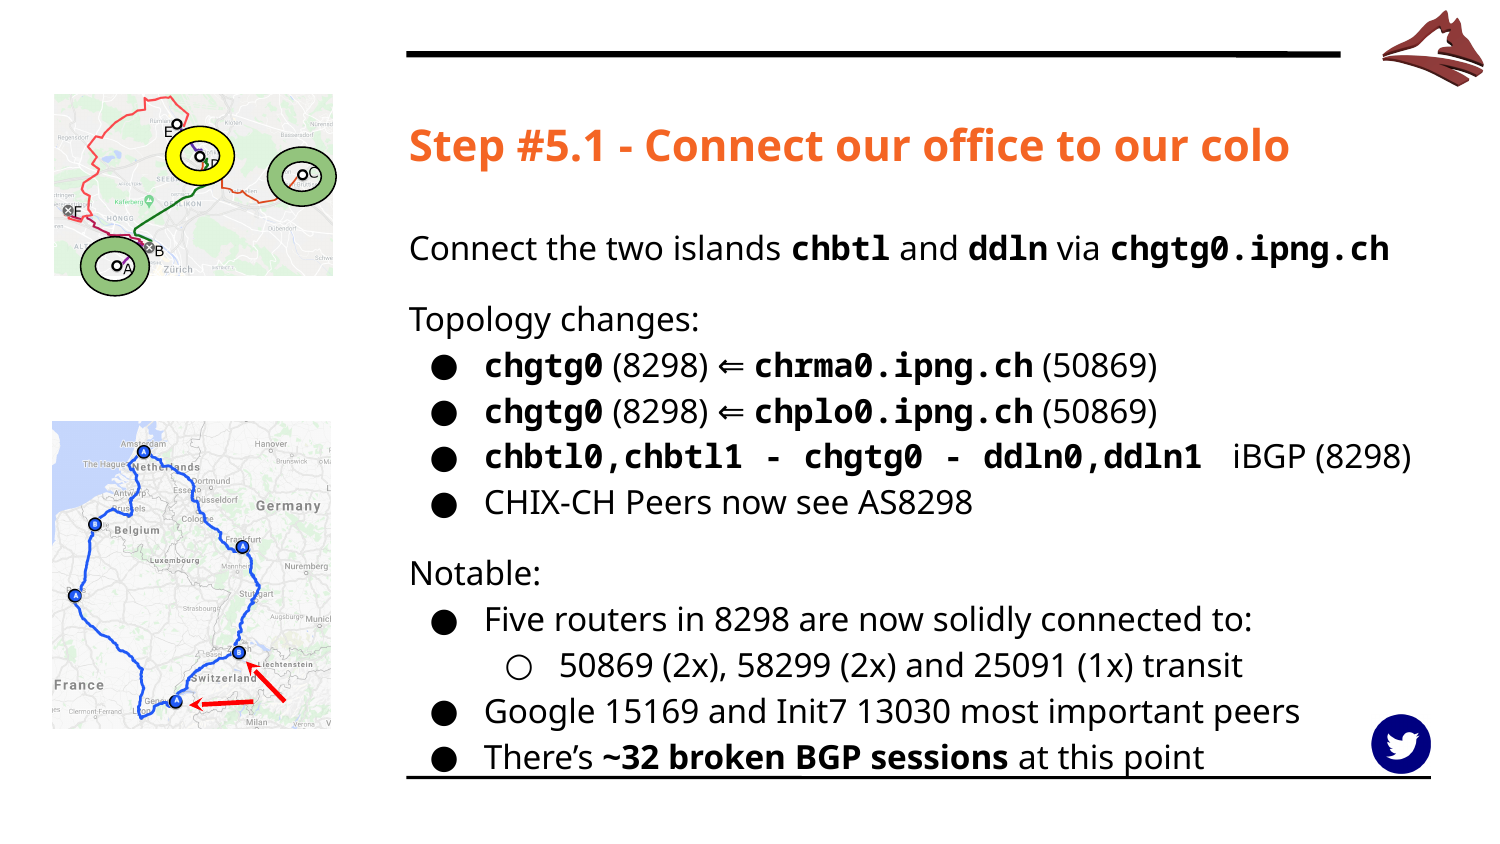

# Step #5.1 - Connect our office to our colo
Connect the two islands chbtl and ddln via chgtg0.ipng.ch
Topology changes:
chgtg0 (8298) ⇐ chrma0.ipng.ch (50869)
chgtg0 (8298) ⇐ chplo0.ipng.ch (50869)
chbtl0,chbtl1 - chgtg0 - ddln0,ddln1 iBGP (8298)
CHIX-CH Peers now see AS8298
Notable:
Five routers in 8298 are now solidly connected to:
50869 (2x), 58299 (2x) and 25091 (1x) transit
Google 15169 and Init7 13030 most important peers
There’s ~32 broken BGP sessions at this point